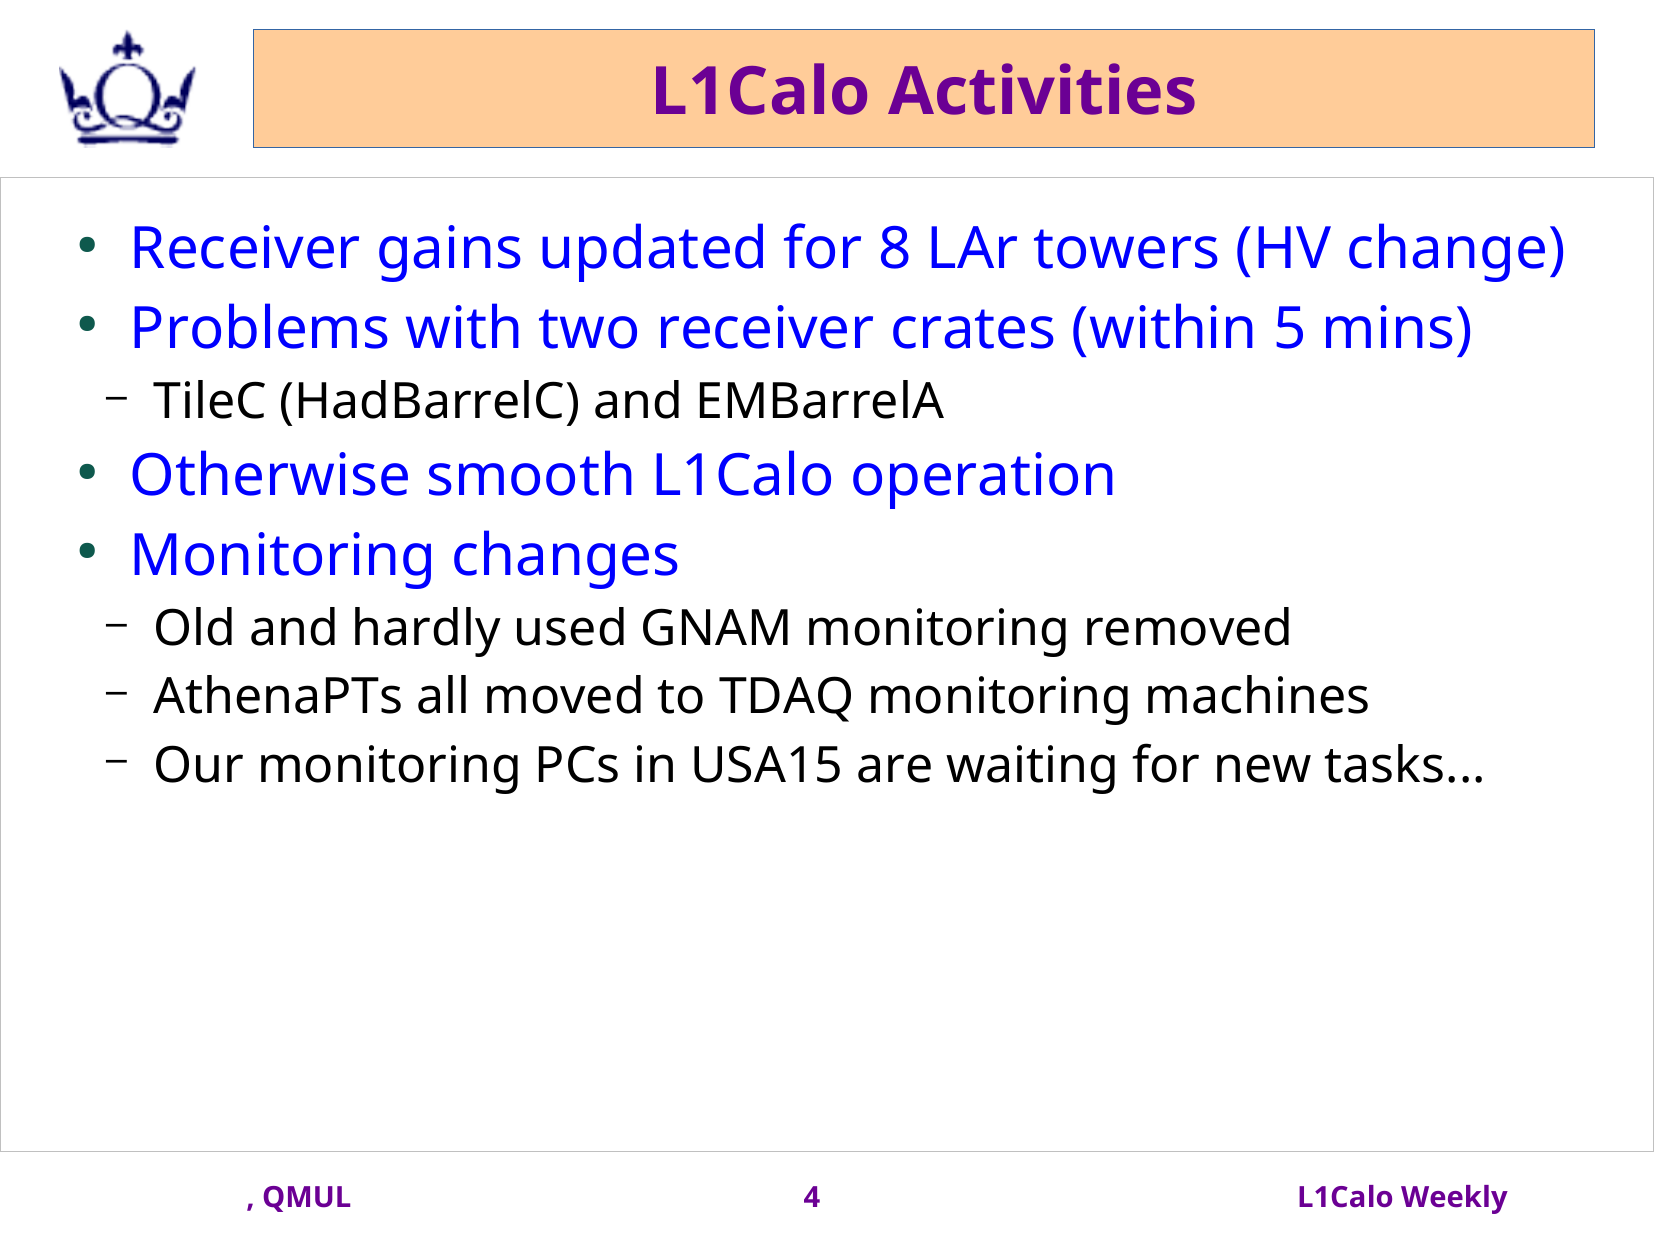

# L1Calo Activities
Receiver gains updated for 8 LAr towers (HV change)
Problems with two receiver crates (within 5 mins)
TileC (HadBarrelC) and EMBarrelA
Otherwise smooth L1Calo operation
Monitoring changes
Old and hardly used GNAM monitoring removed
AthenaPTs all moved to TDAQ monitoring machines
Our monitoring PCs in USA15 are waiting for new tasks...